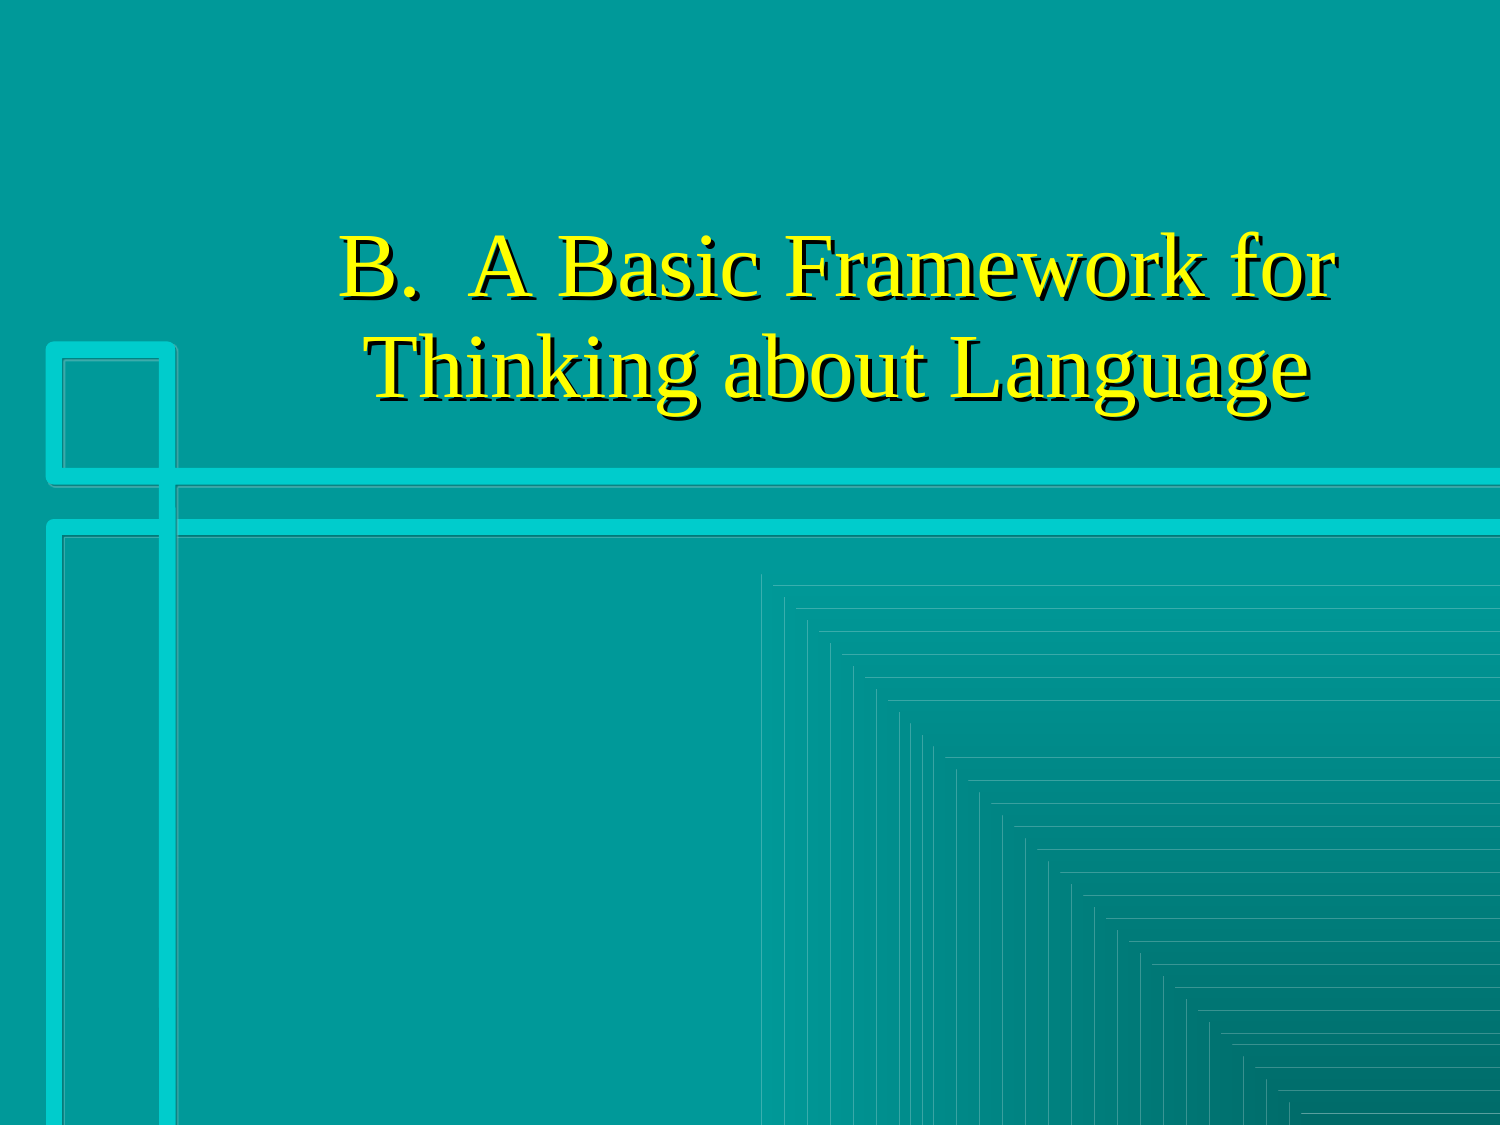

# B. A Basic Framework for Thinking about Language